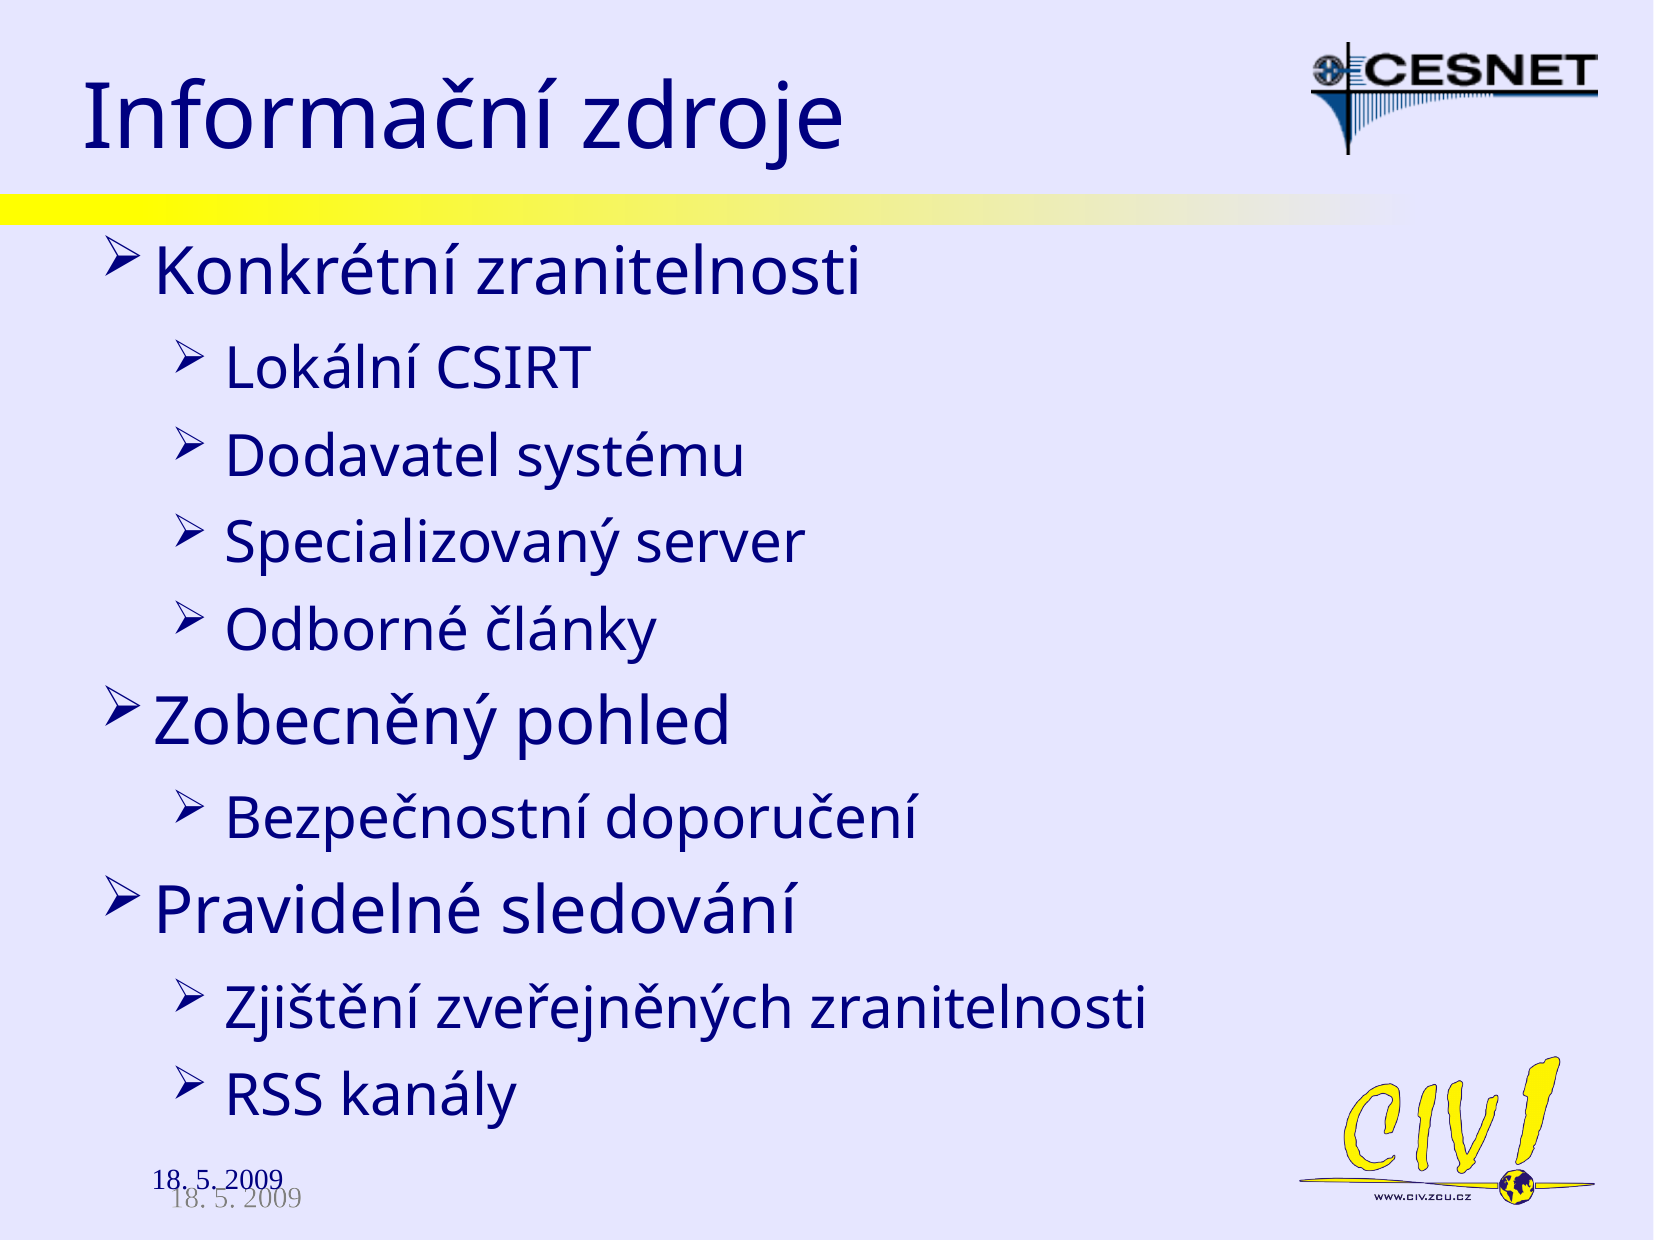

# Informační zdroje
Konkrétní zranitelnosti
Lokální CSIRT
Dodavatel systému
Specializovaný server
Odborné články
Zobecněný pohled
Bezpečnostní doporučení
Pravidelné sledování
Zjištění zveřejněných zranitelnosti
RSS kanály
18. 5. 2009